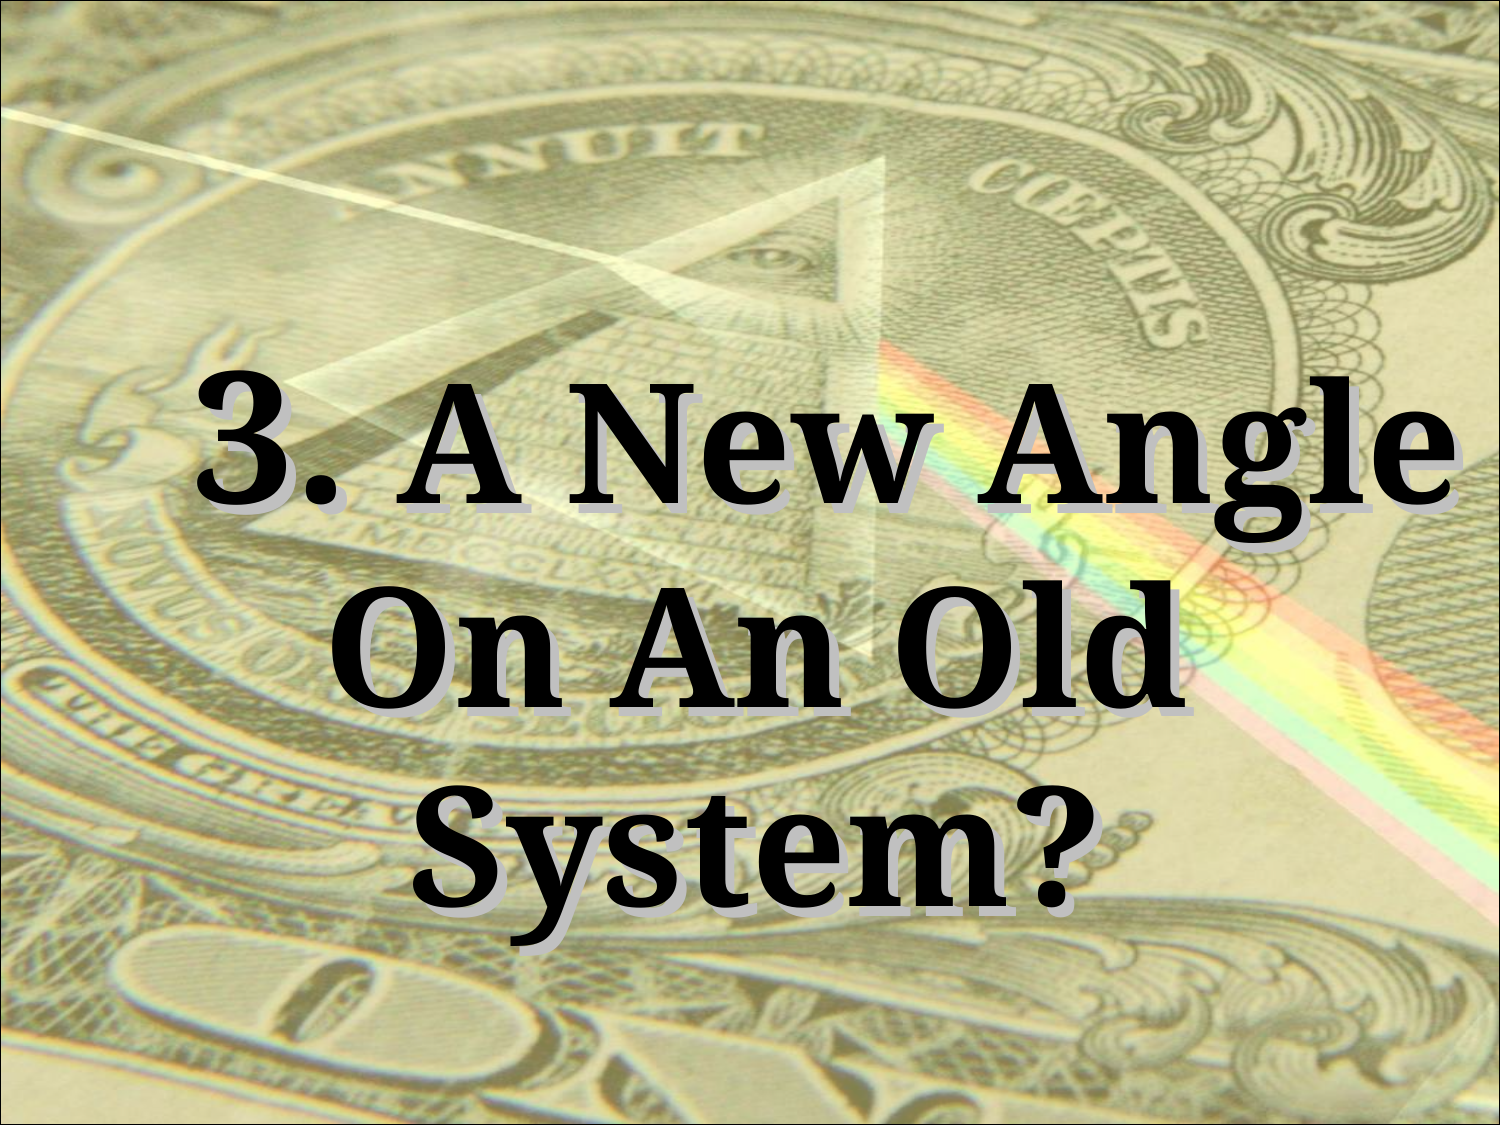

3. A New Angle On An Old System?